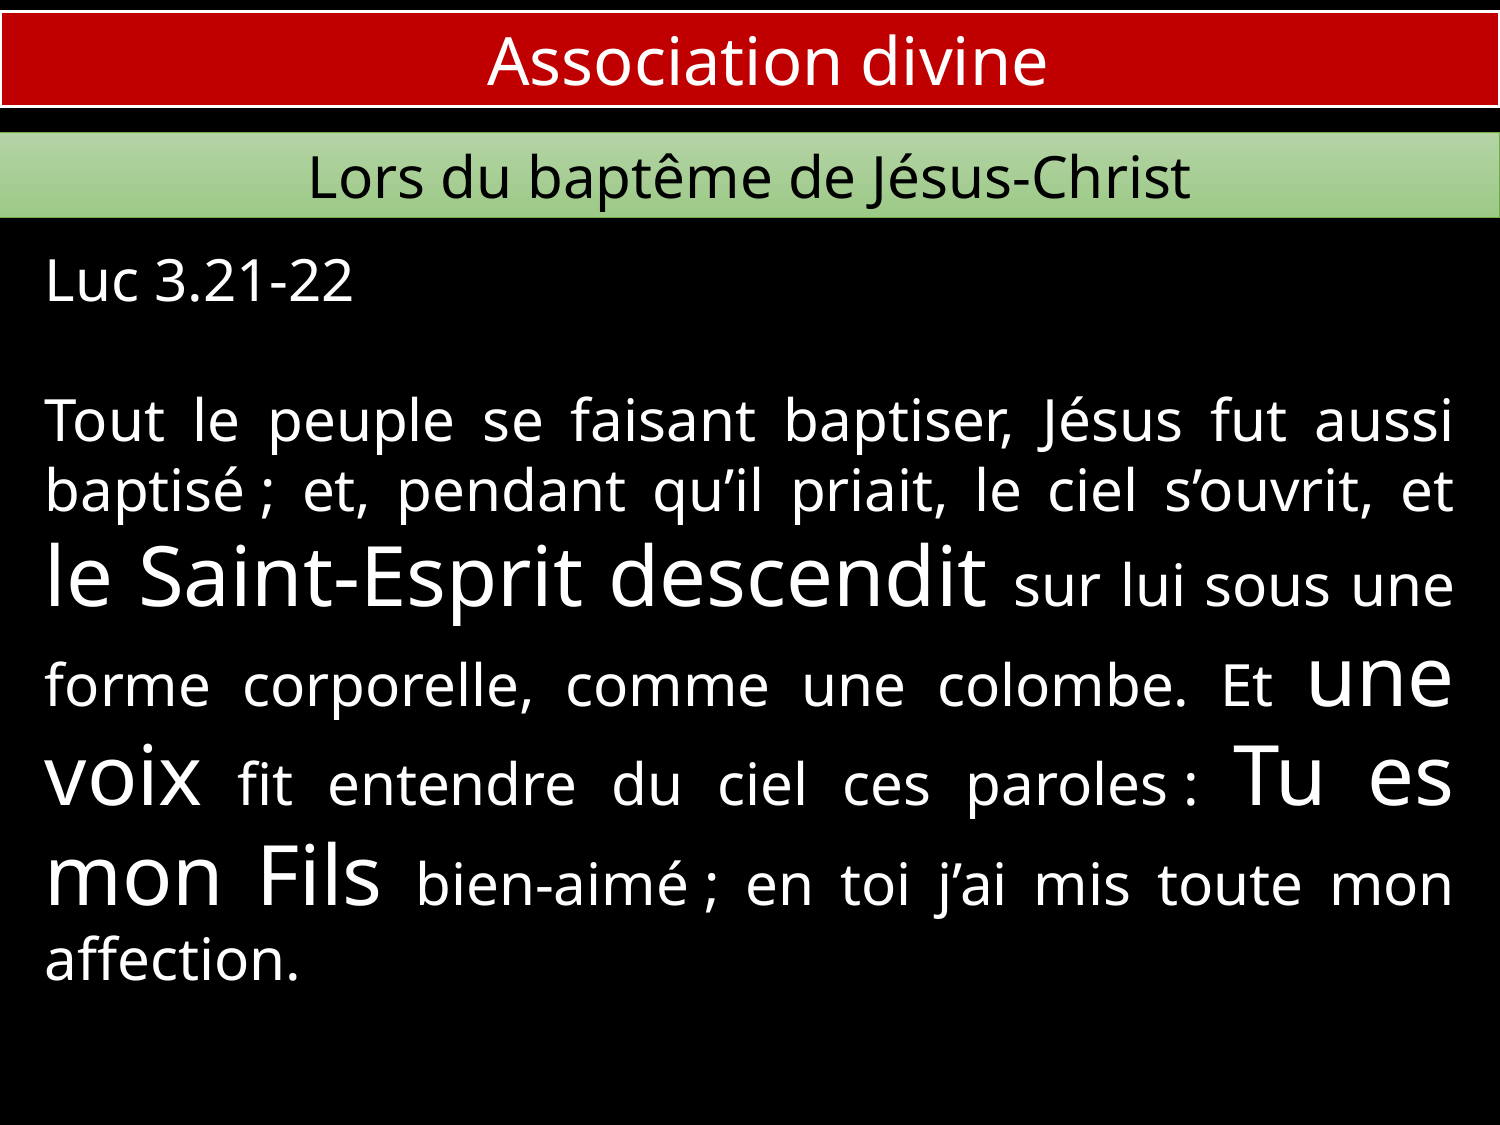

Association divine
Lors du baptême de Jésus-Christ
Luc 3.21-22
Tout le peuple se faisant baptiser, Jésus fut aussi baptisé ; et, pendant qu’il priait, le ciel s’ouvrit, et le Saint-Esprit descendit sur lui sous une forme corporelle, comme une colombe. Et une voix fit entendre du ciel ces paroles : Tu es mon Fils bien-aimé ; en toi j’ai mis toute mon affection.